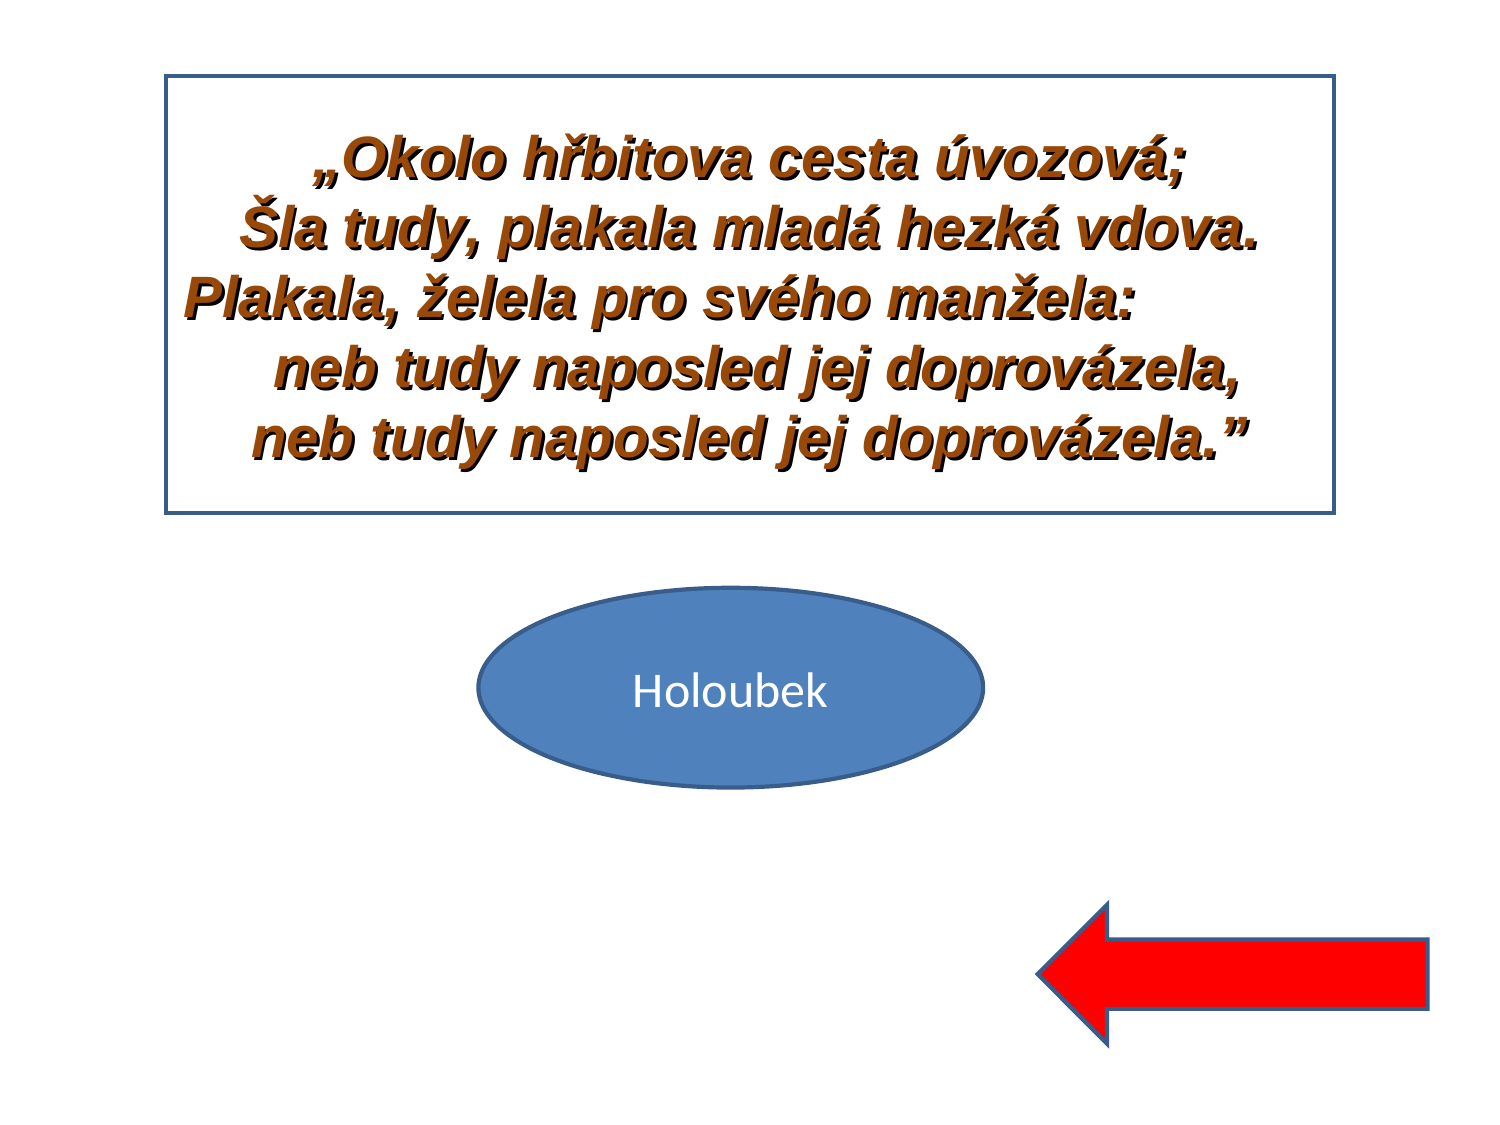

„Okolo hřbitova cesta úvozová;
Šla tudy, plakala mladá hezká vdova.
Plakala, želela pro svého manžela: neb tudy naposled jej doprovázela,
neb tudy naposled jej doprovázela.”
Holoubek